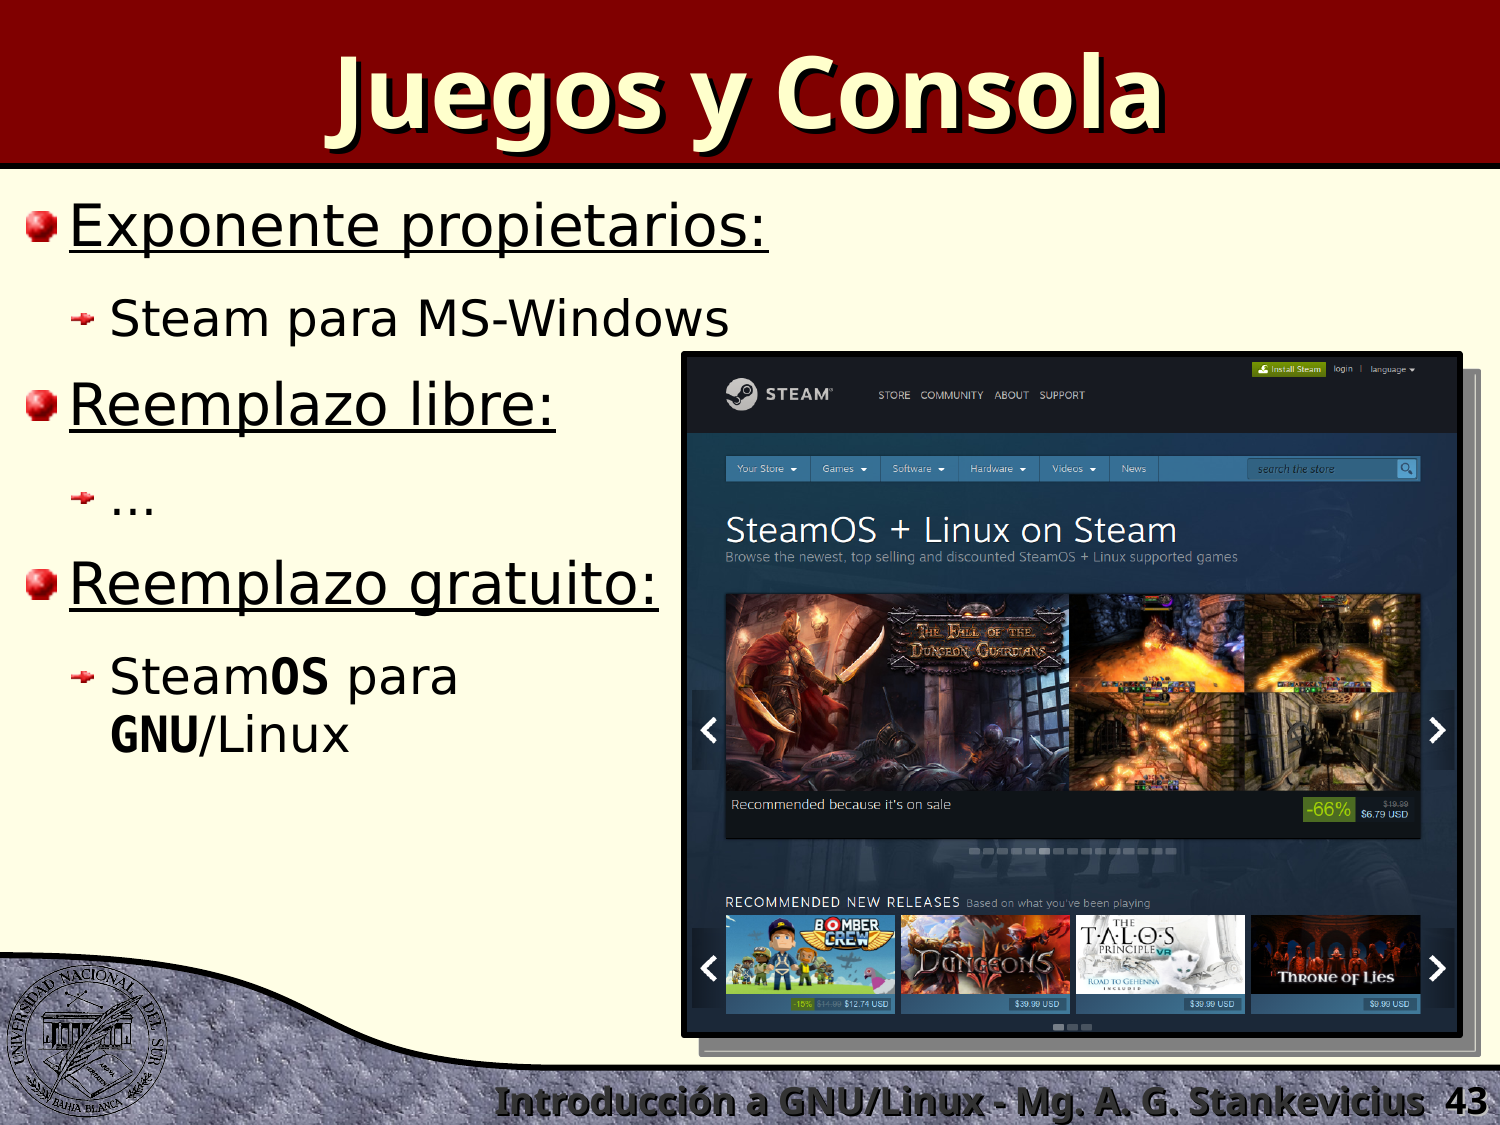

# Juegos y Consola
Exponente propietarios:
Steam para MS-Windows
Reemplazo libre:
...
Reemplazo gratuito:
SteamOS para
GNU/Linux
43